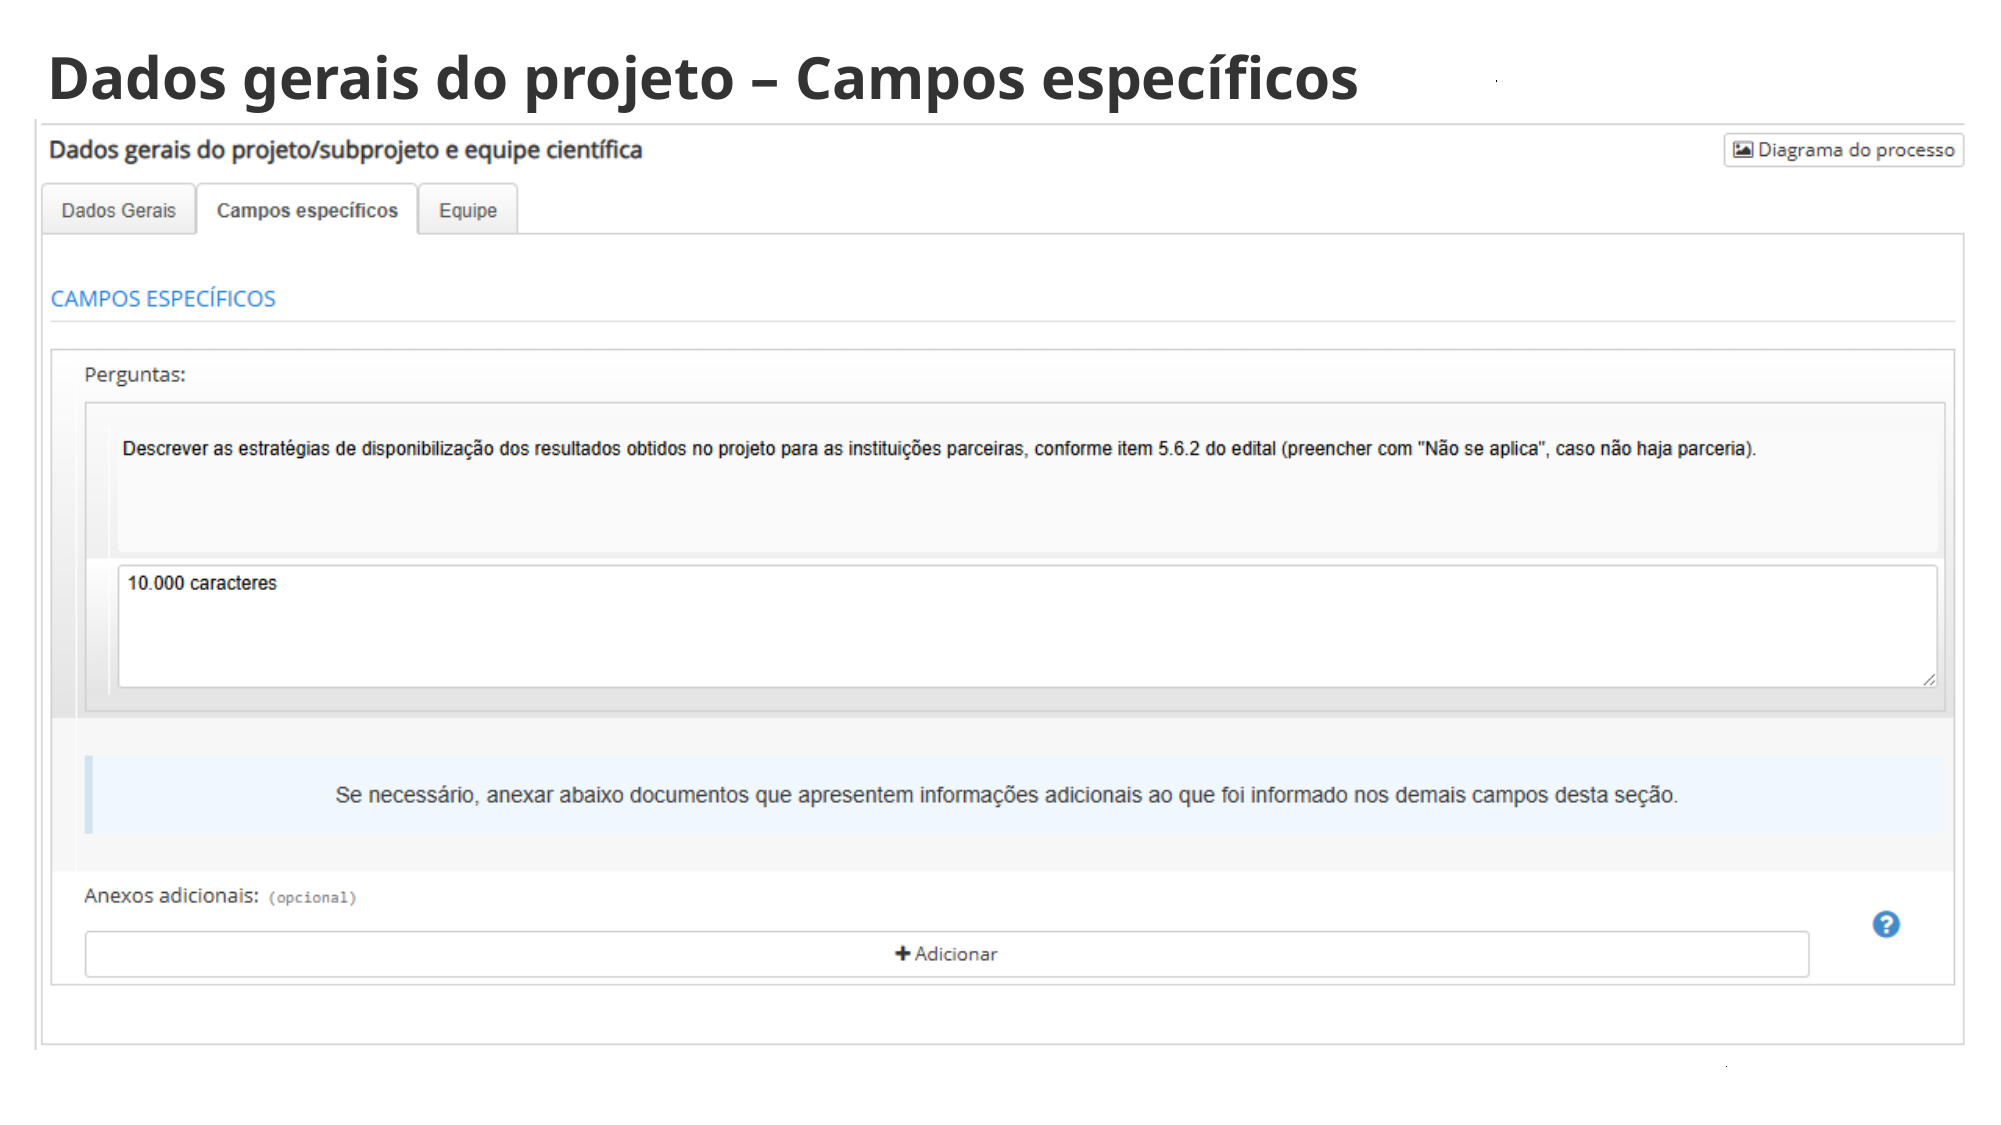

# Dados gerais do projeto – Campos específicos